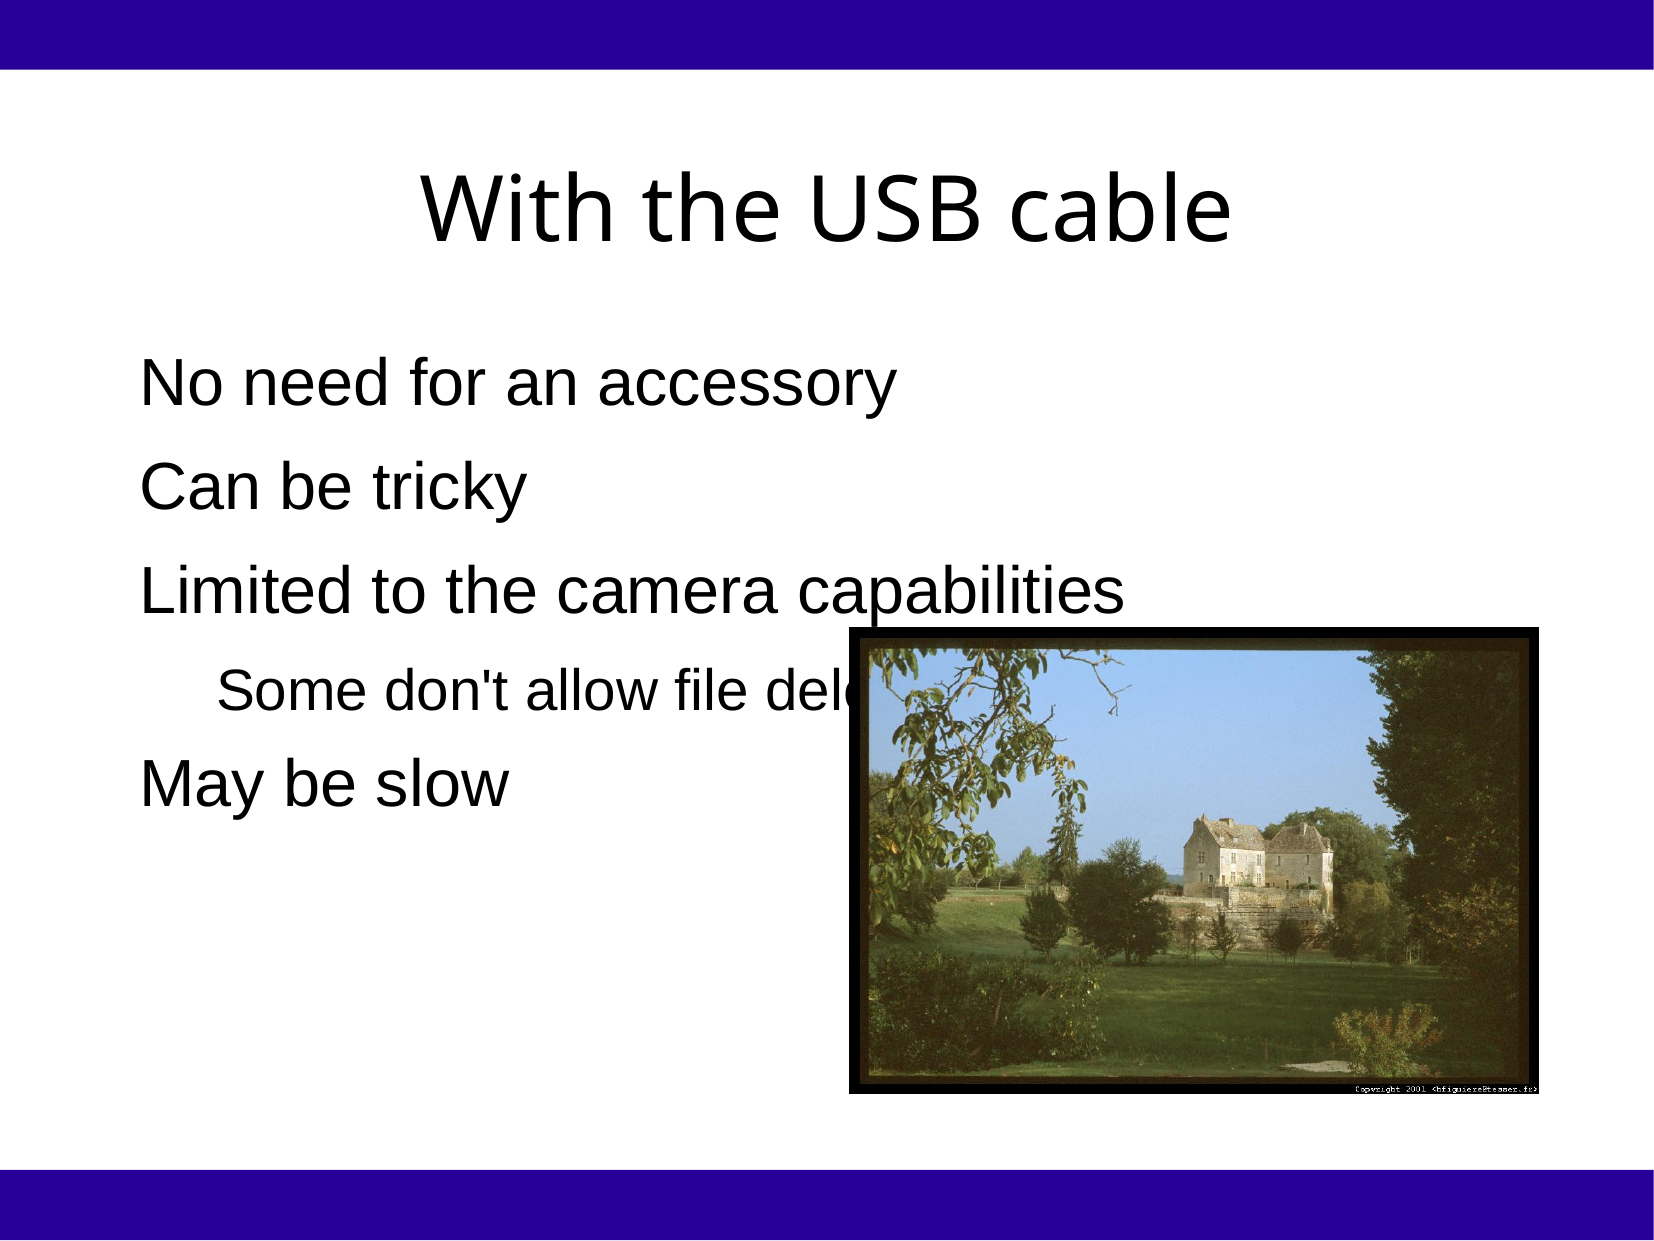

# With the USB cable
No need for an accessory
Can be tricky
Limited to the camera capabilities
Some don't allow file deletion
May be slow